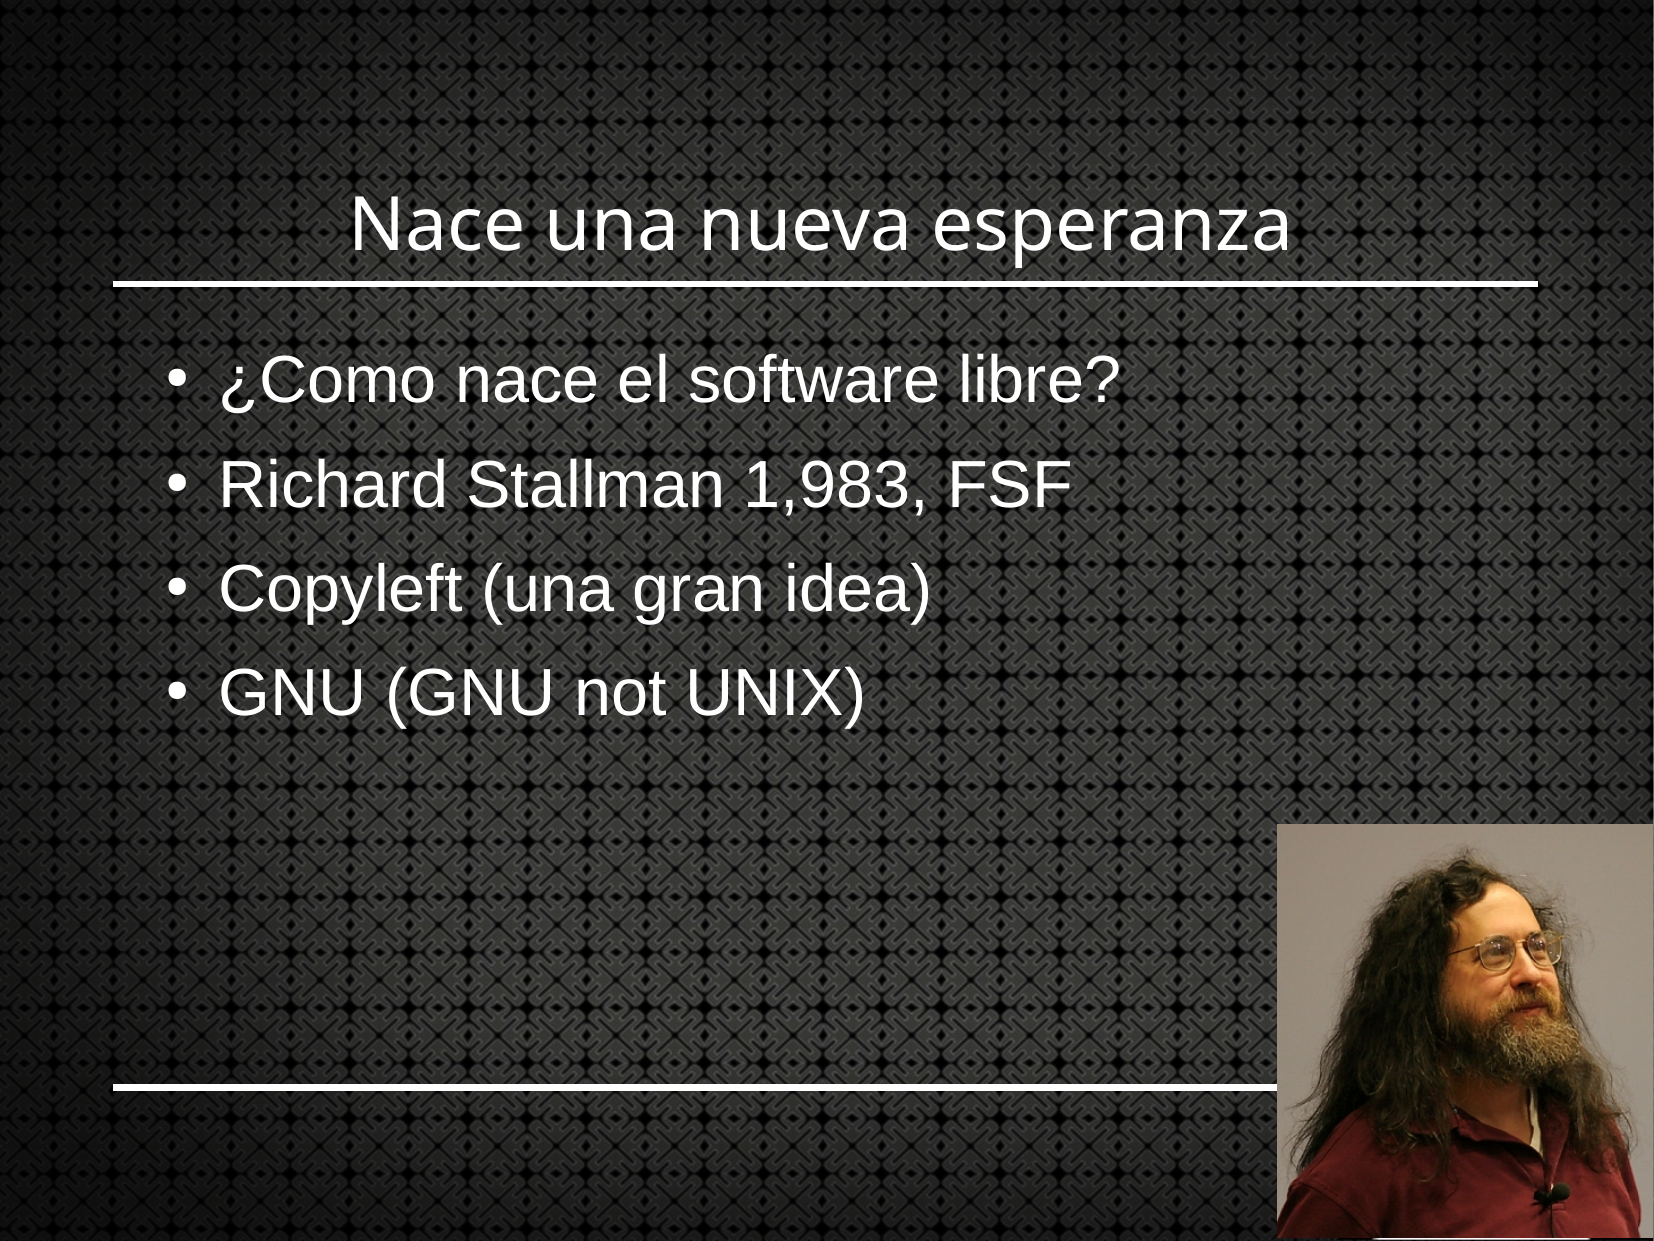

# Nace una nueva esperanza
¿Como nace el software libre?
Richard Stallman 1,983, FSF
Copyleft (una gran idea)
GNU (GNU not UNIX)